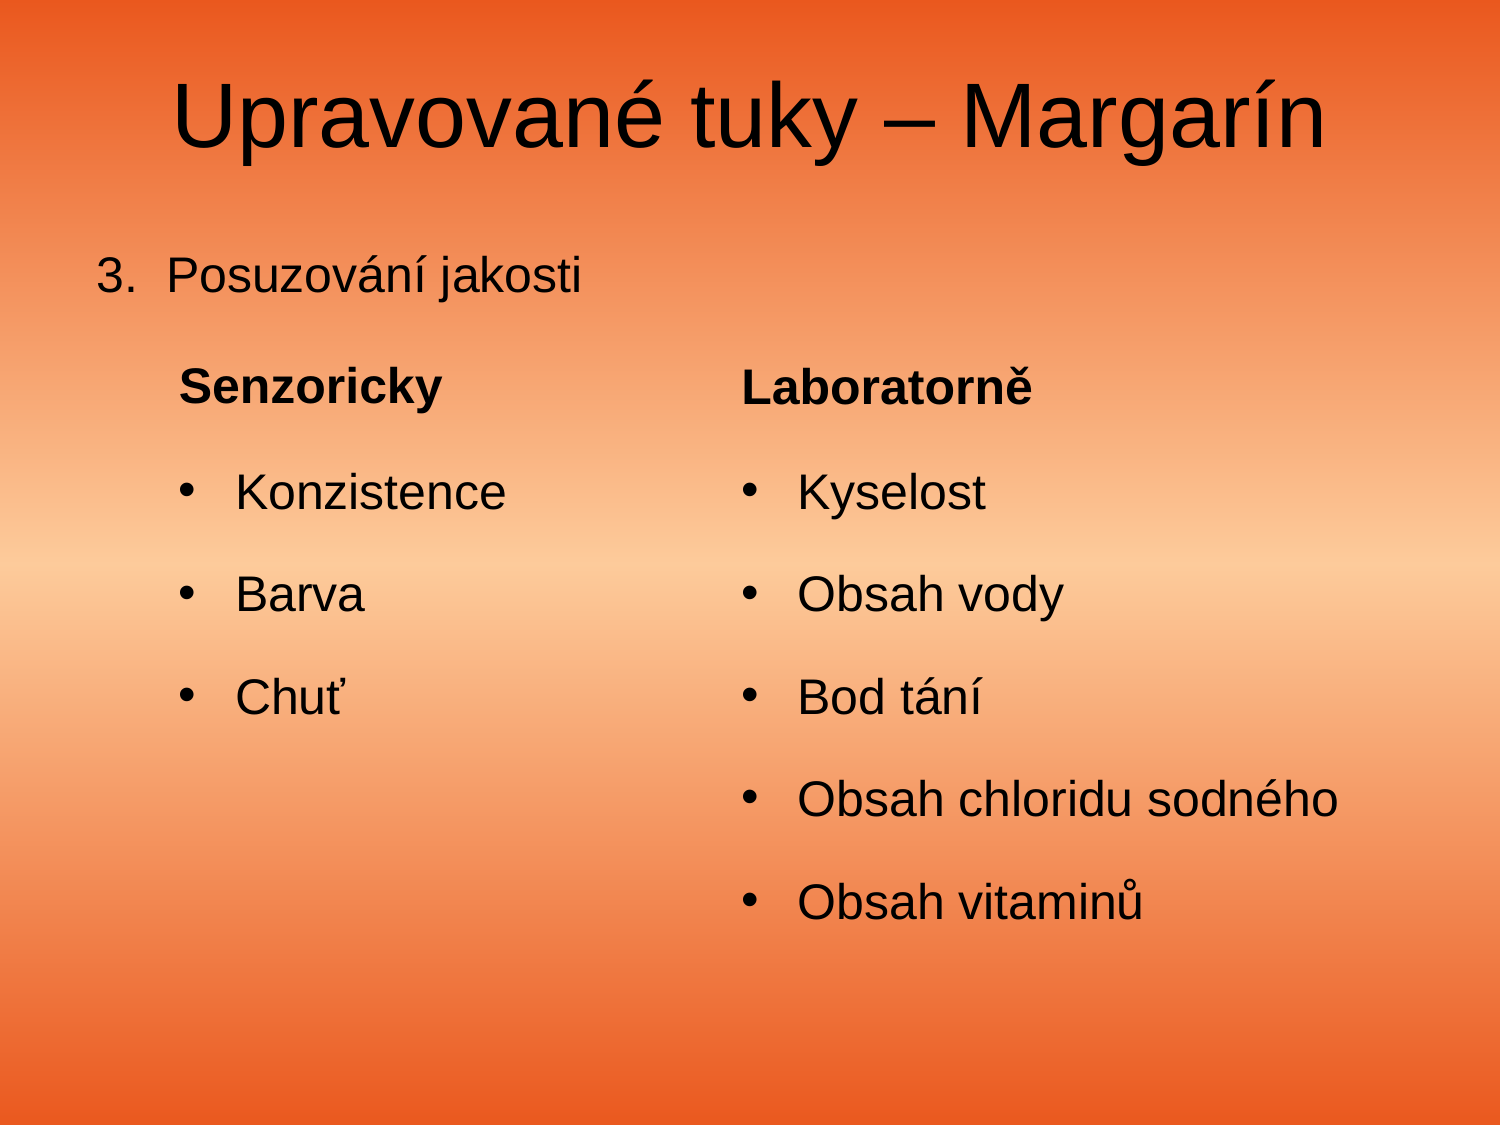

# Upravované tuky – Margarín
3. Posuzování jakosti
Laboratorně
Senzoricky
Konzistence
Barva
Chuť
Kyselost
Obsah vody
Bod tání
Obsah chloridu sodného
Obsah vitaminů